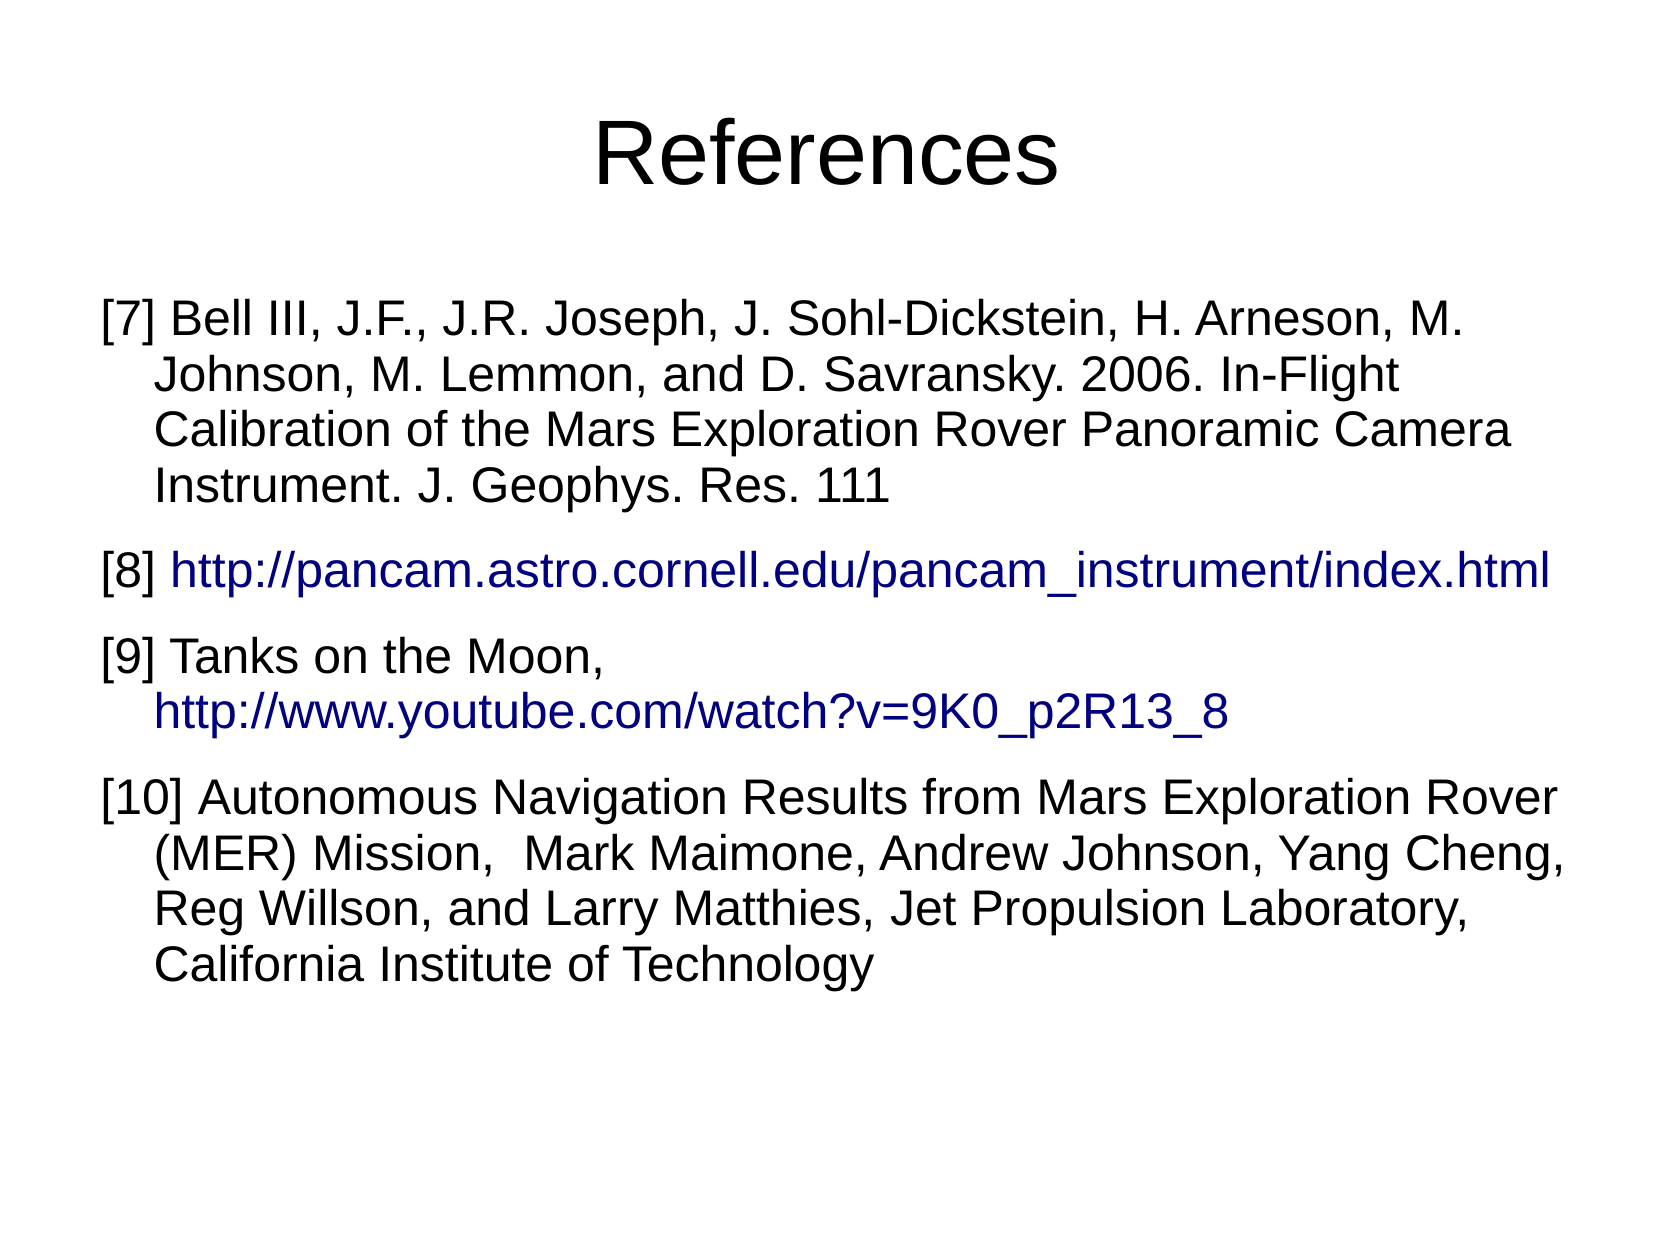

# References
[7] Bell III, J.F., J.R. Joseph, J. Sohl-Dickstein, H. Arneson, M. Johnson, M. Lemmon, and D. Savransky. 2006. In-Flight Calibration of the Mars Exploration Rover Panoramic Camera Instrument. J. Geophys. Res. 111
[8] http://pancam.astro.cornell.edu/pancam_instrument/index.html
[9] Tanks on the Moon, http://www.youtube.com/watch?v=9K0_p2R13_8
[10] Autonomous Navigation Results from Mars Exploration Rover (MER) Mission, Mark Maimone, Andrew Johnson, Yang Cheng, Reg Willson, and Larry Matthies, Jet Propulsion Laboratory, California Institute of Technology